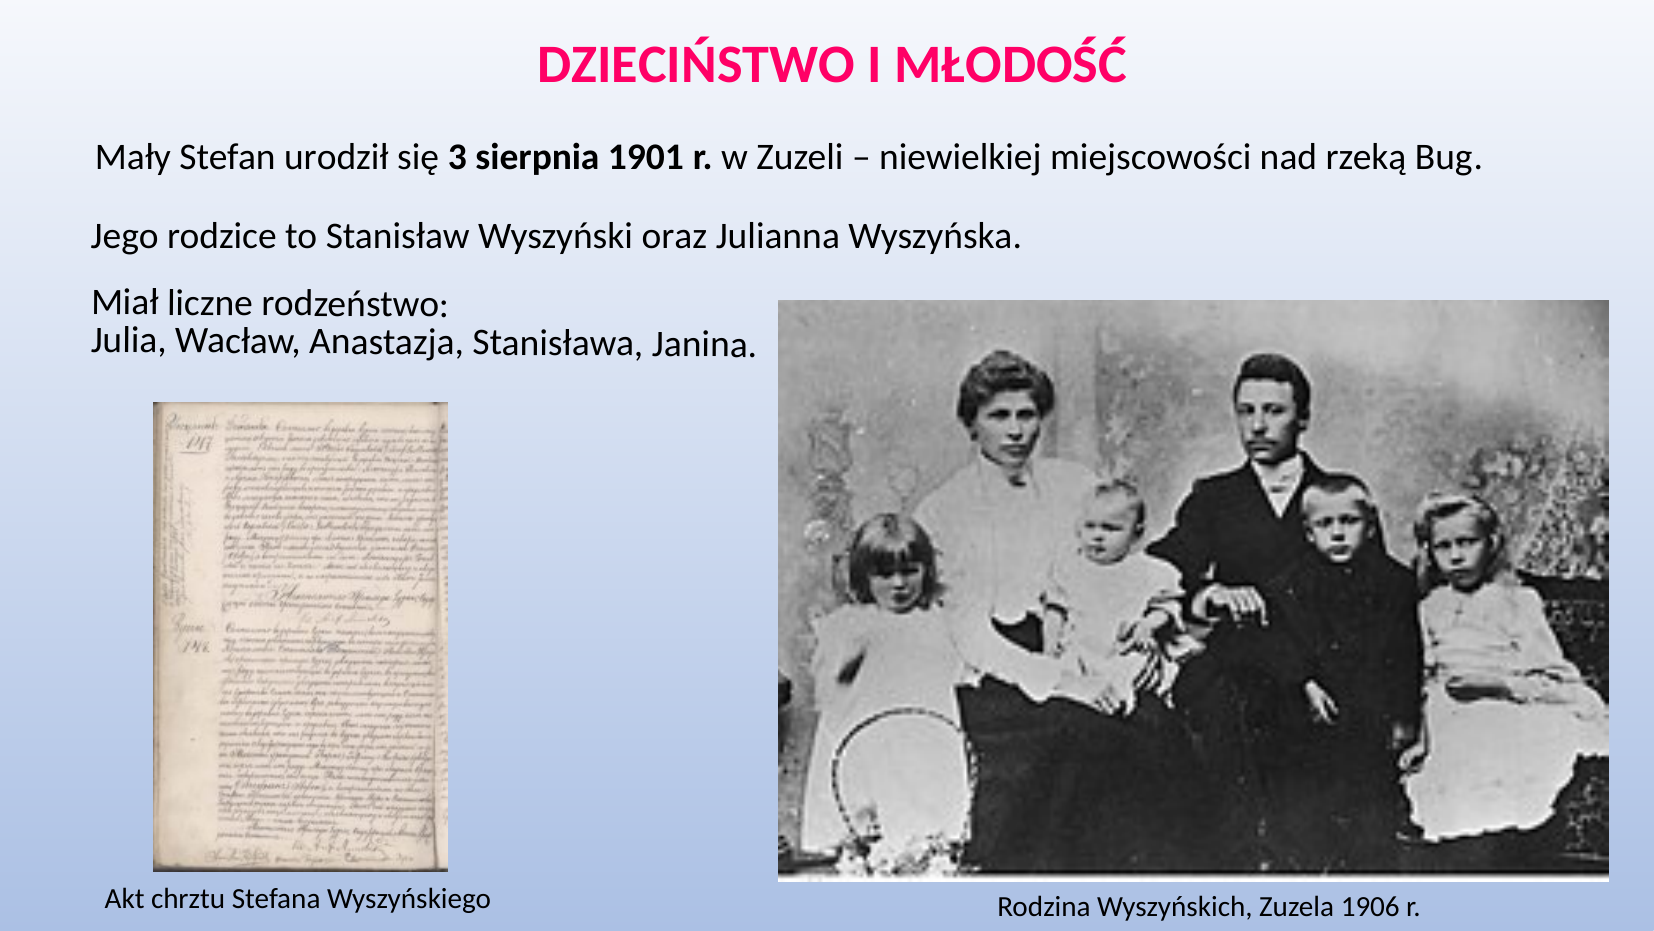

DZIECIŃSTWO I MŁODOŚĆ
Mały Stefan urodził się 3 sierpnia 1901 r. w Zuzeli – niewielkiej miejscowości nad rzeką Bug.
Jego rodzice to Stanisław Wyszyński oraz Julianna Wyszyńska.
Miał liczne rodzeństwo:
Julia, Wacław, Anastazja, Stanisława, Janina.
Akt chrztu Stefana Wyszyńskiego
Rodzina Wyszyńskich, Zuzela 1906 r.